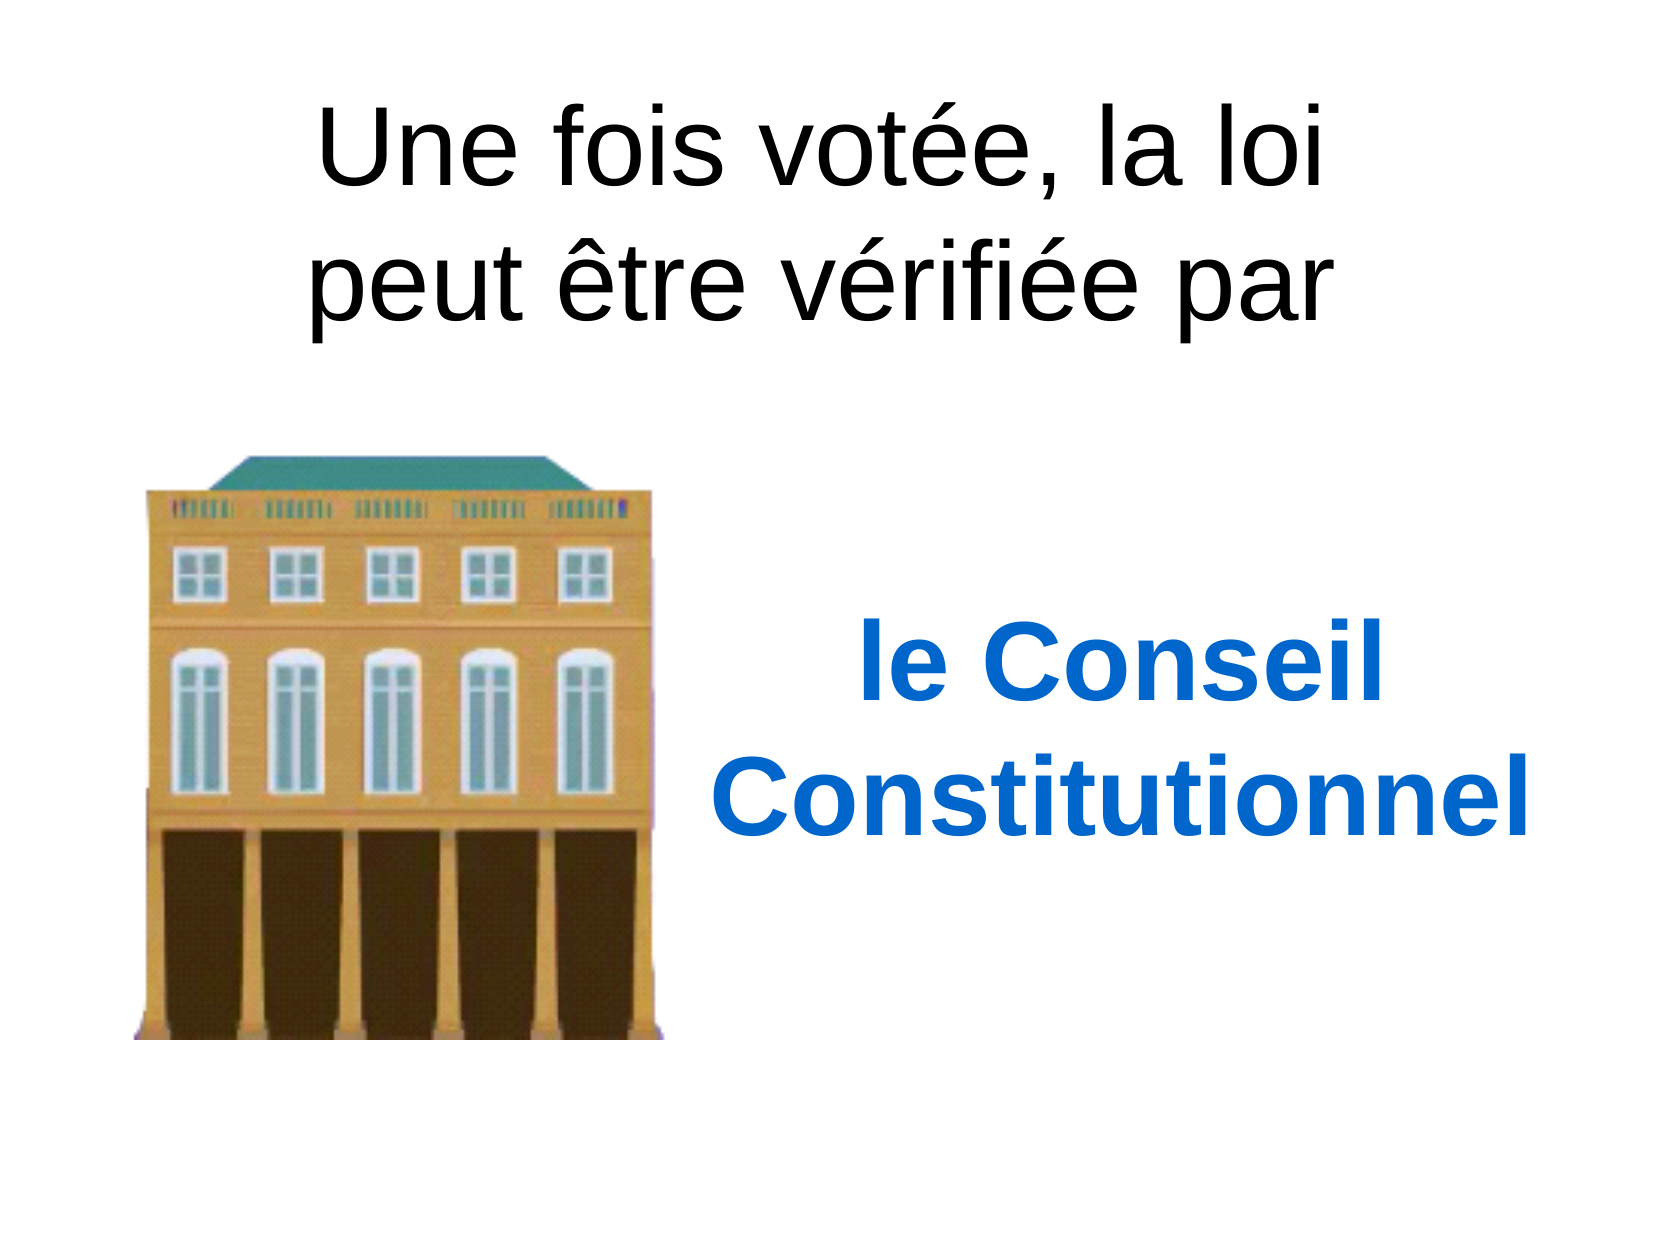

# Une fois votée, la loi peut être vérifiée par
le Conseil Constitutionnel